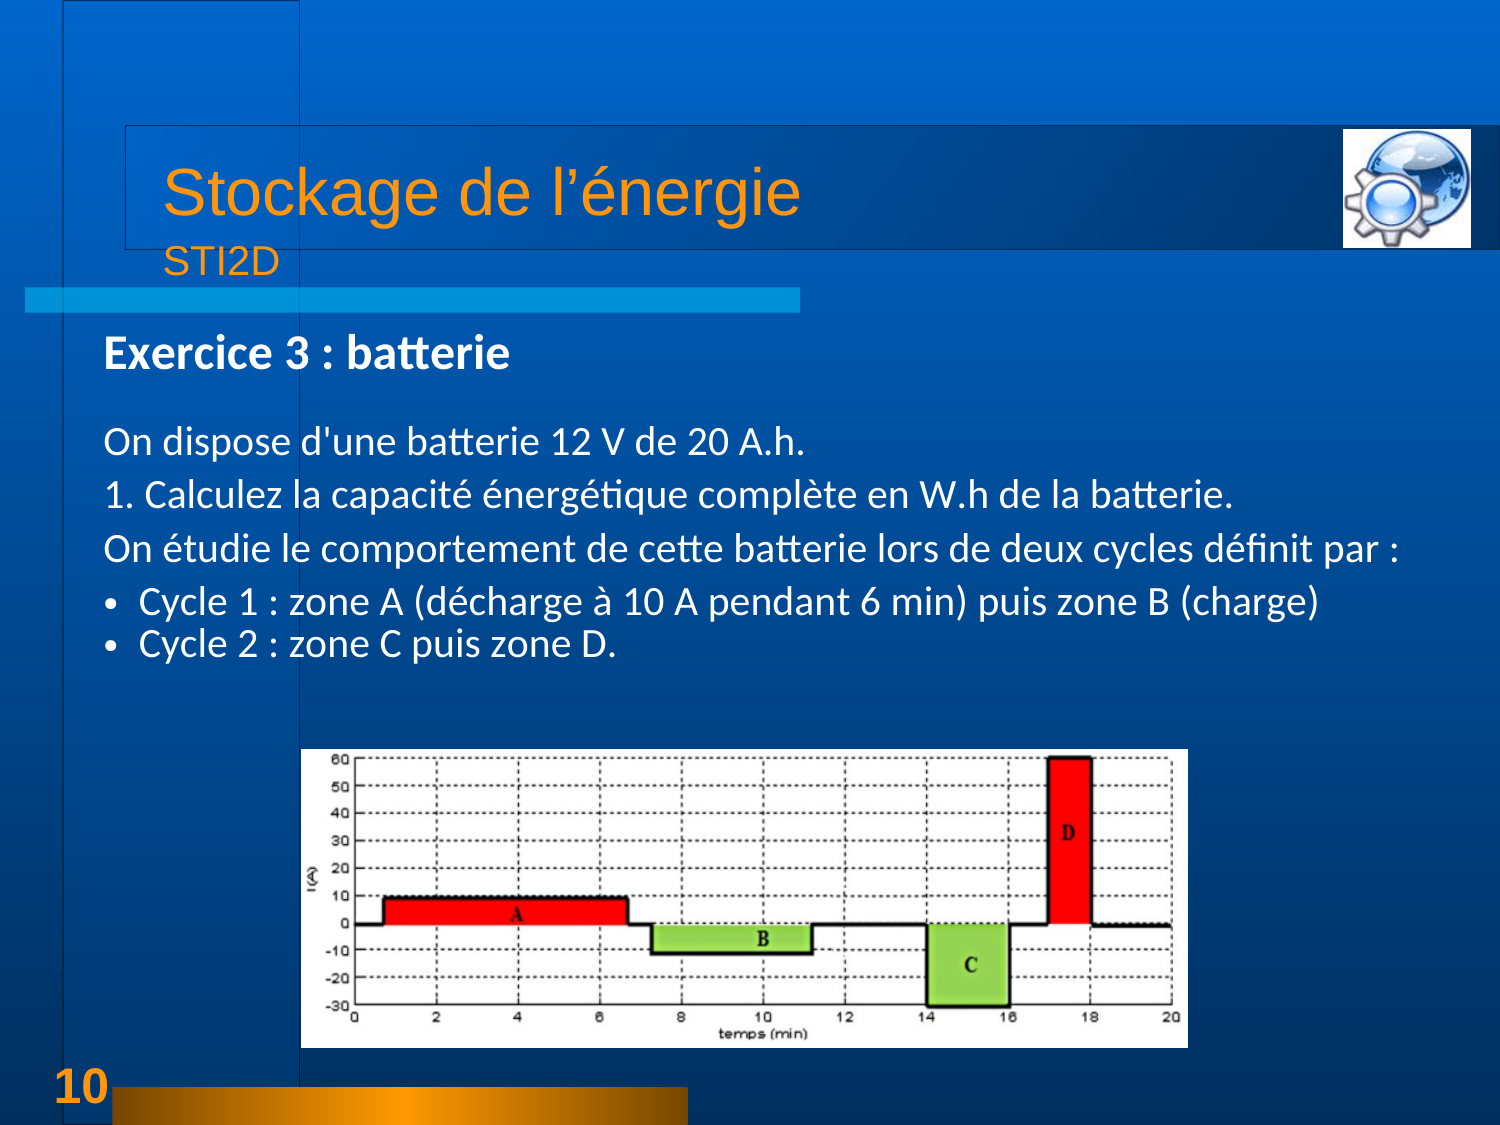

Exercice 3 : batterie
On dispose d'une batterie 12 V de 20 A.h.
 Calculez la capacité énergétique complète en W.h de la batterie.
On étudie le comportement de cette batterie lors de deux cycles définit par :
Cycle 1 : zone A (décharge à 10 A pendant 6 min) puis zone B (charge)
Cycle 2 : zone C puis zone D.